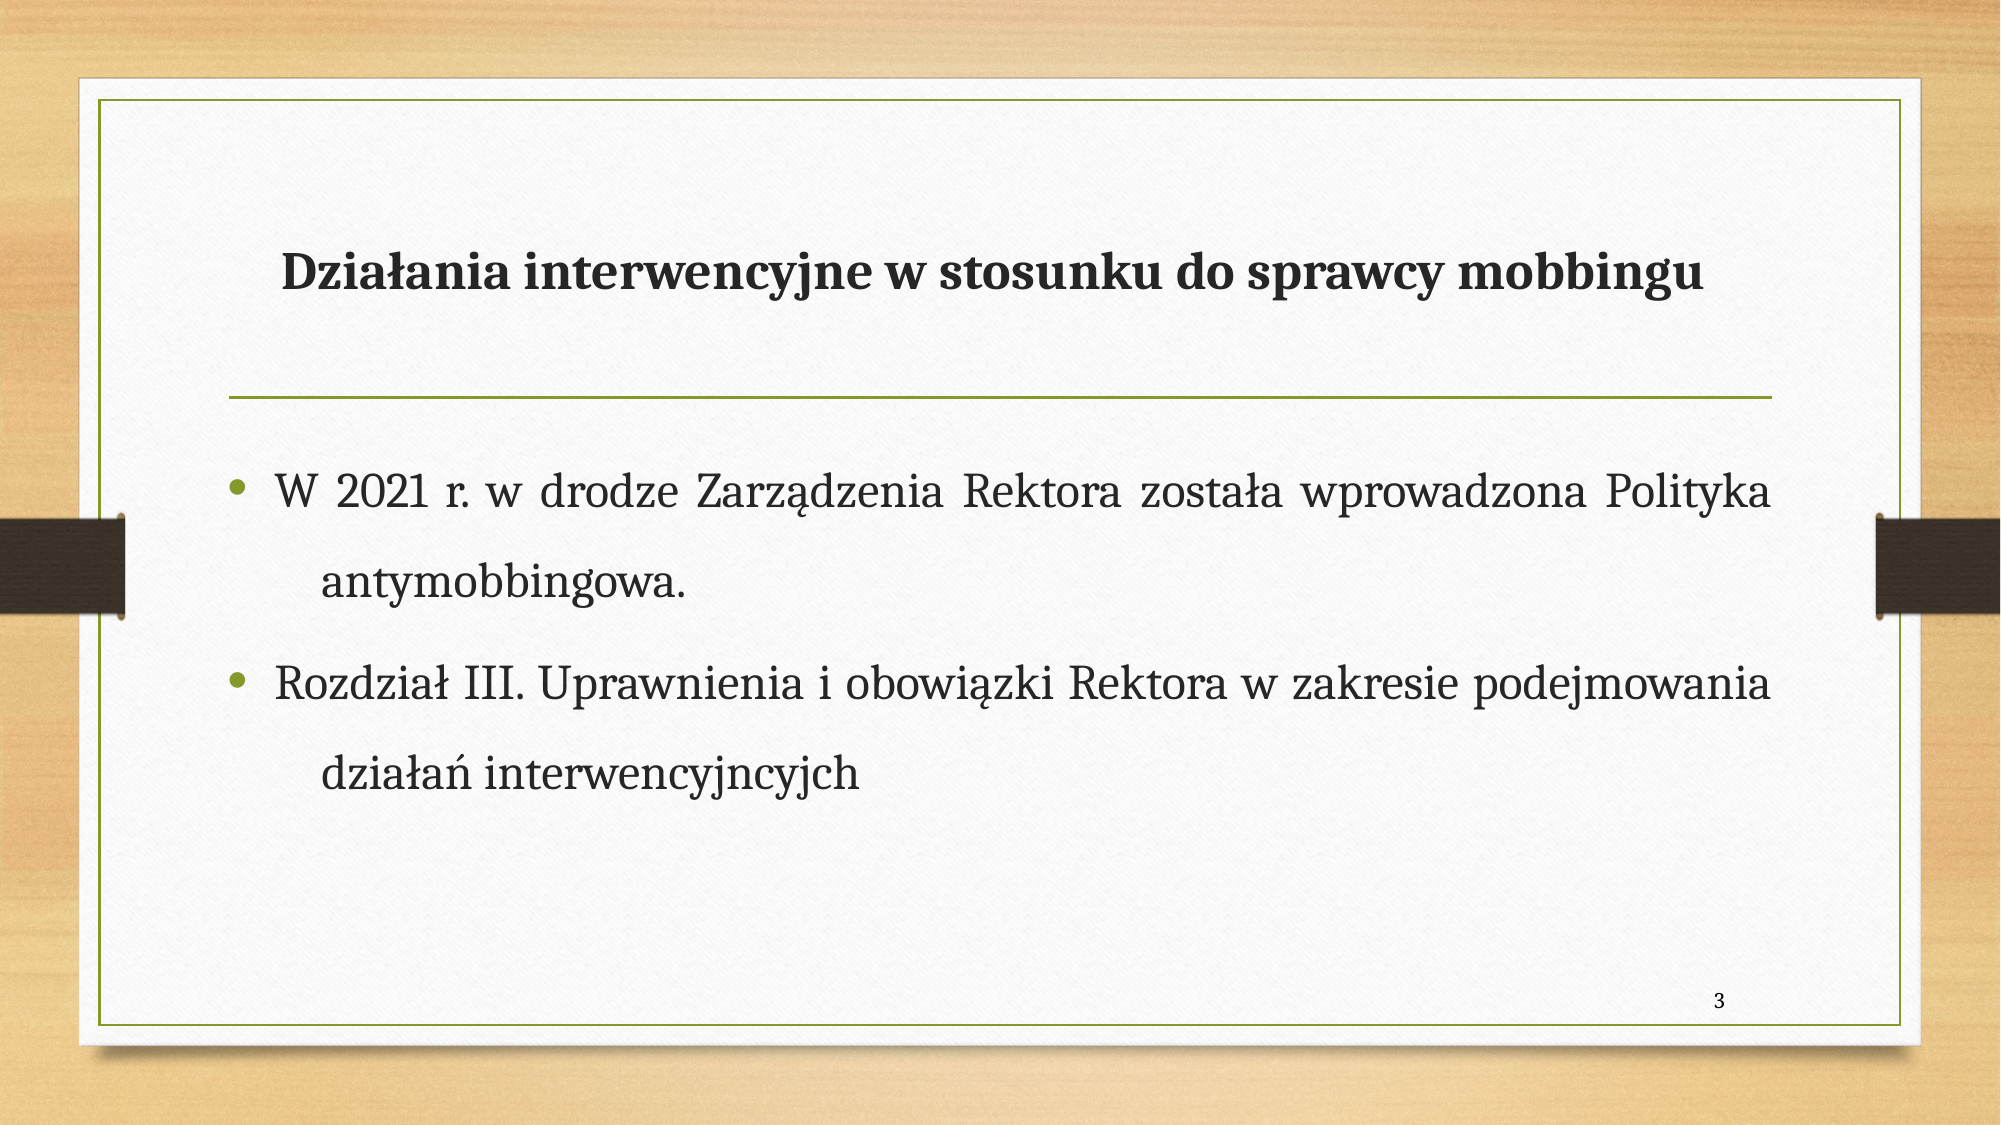

# Działania interwencyjne w stosunku do sprawcy mobbingu
W 2021 r. w drodze Zarządzenia Rektora została wprowadzona Polityka antymobbingowa.
Rozdział III. Uprawnienia i obowiązki Rektora w zakresie podejmowania działań interwencyjncyjch